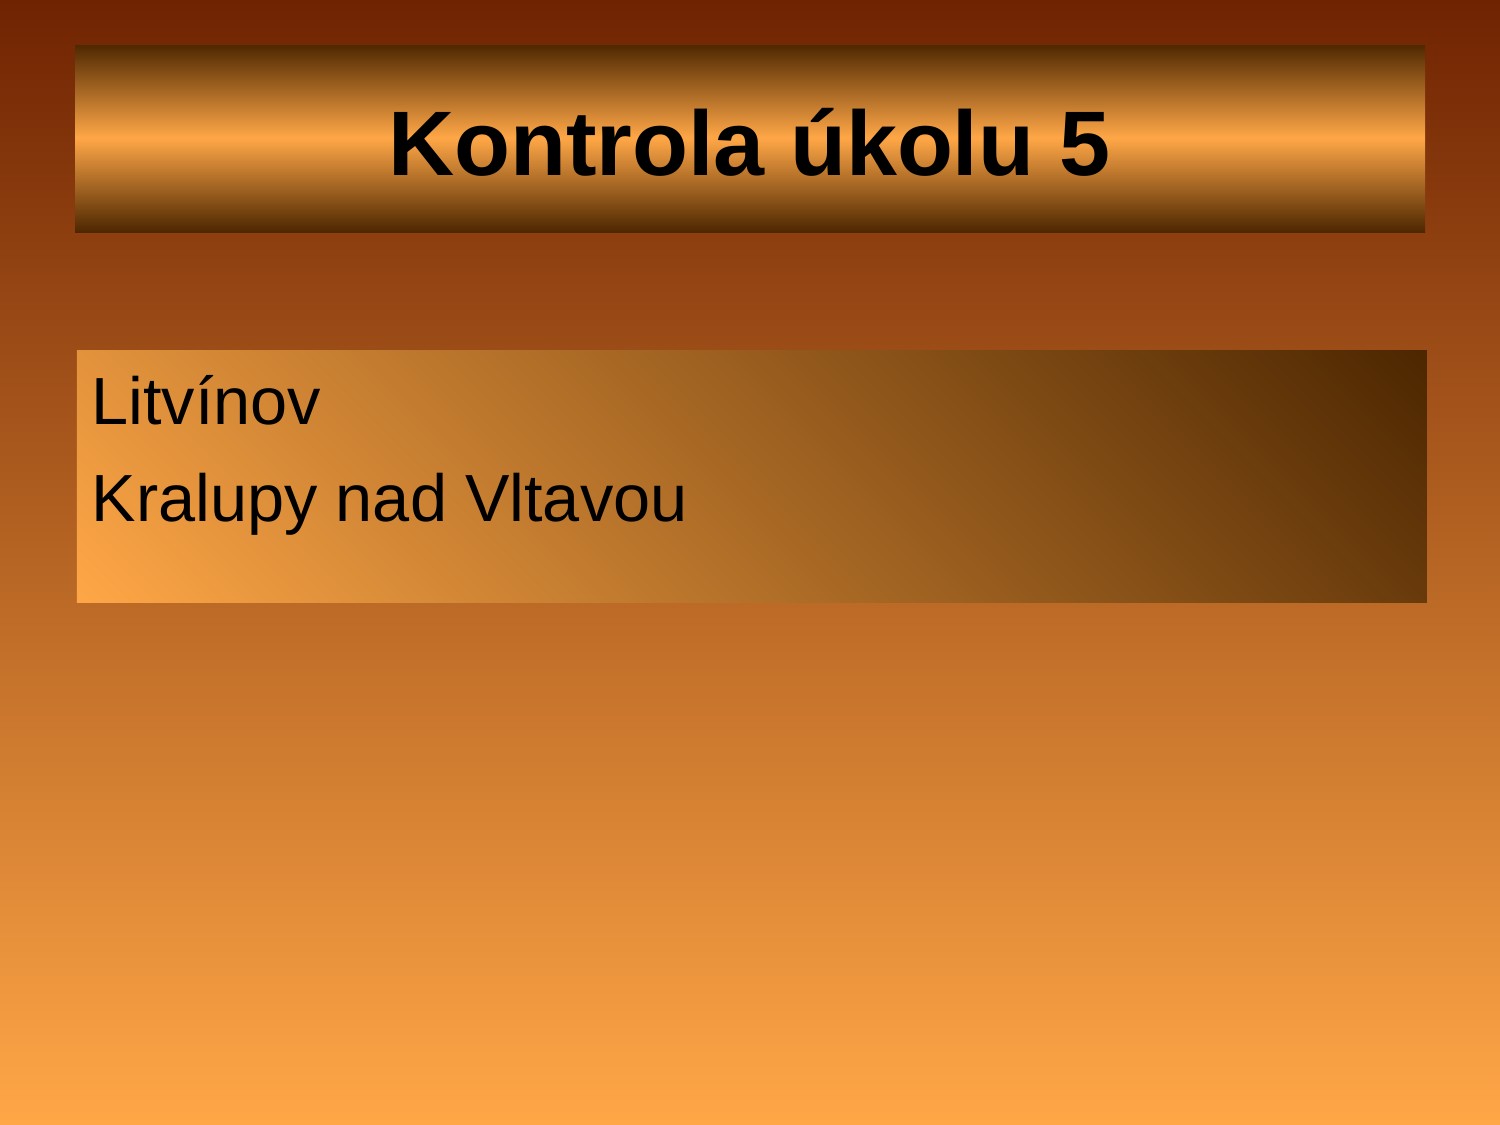

# Kontrola úkolu 5
Litvínov
Kralupy nad Vltavou